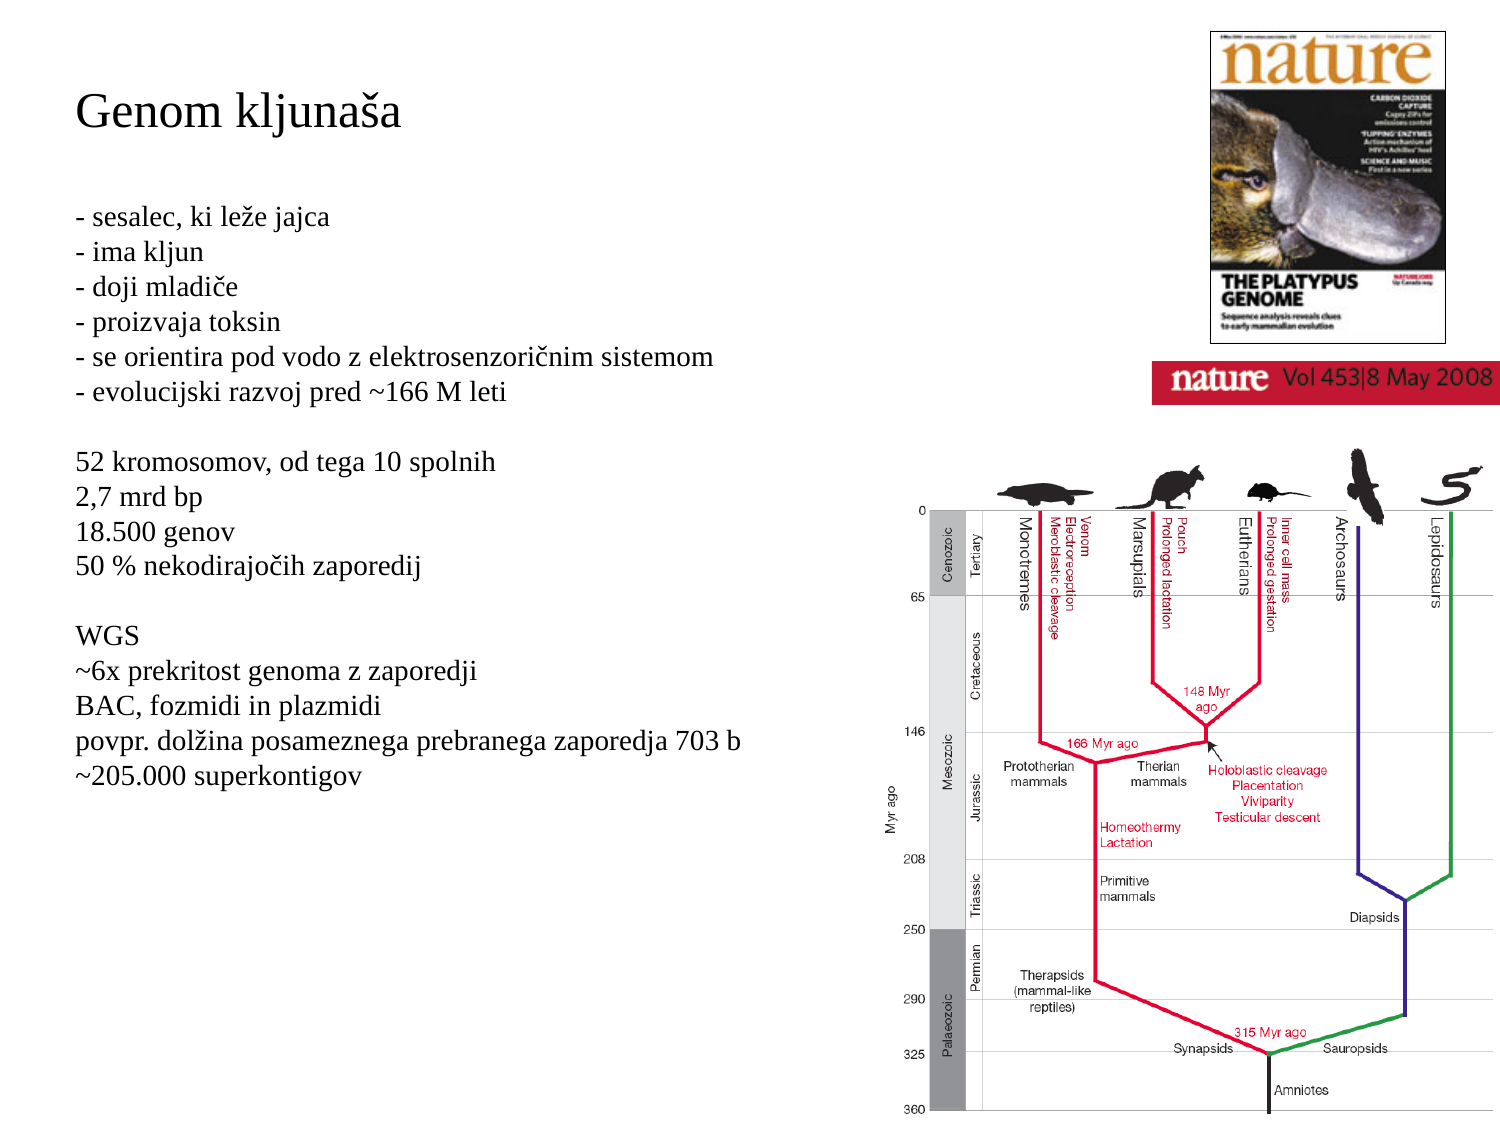

Genom kljunaša
- sesalec, ki leže jajca
- ima kljun
- doji mladiče
- proizvaja toksin
- se orientira pod vodo z elektrosenzoričnim sistemom
- evolucijski razvoj pred ~166 M leti
52 kromosomov, od tega 10 spolnih
2,7 mrd bp
18.500 genov
50 % nekodirajočih zaporedij
WGS
~6x prekritost genoma z zaporedji
BAC, fozmidi in plazmidi
povpr. dolžina posameznega prebranega zaporedja 703 b
~205.000 superkontigov